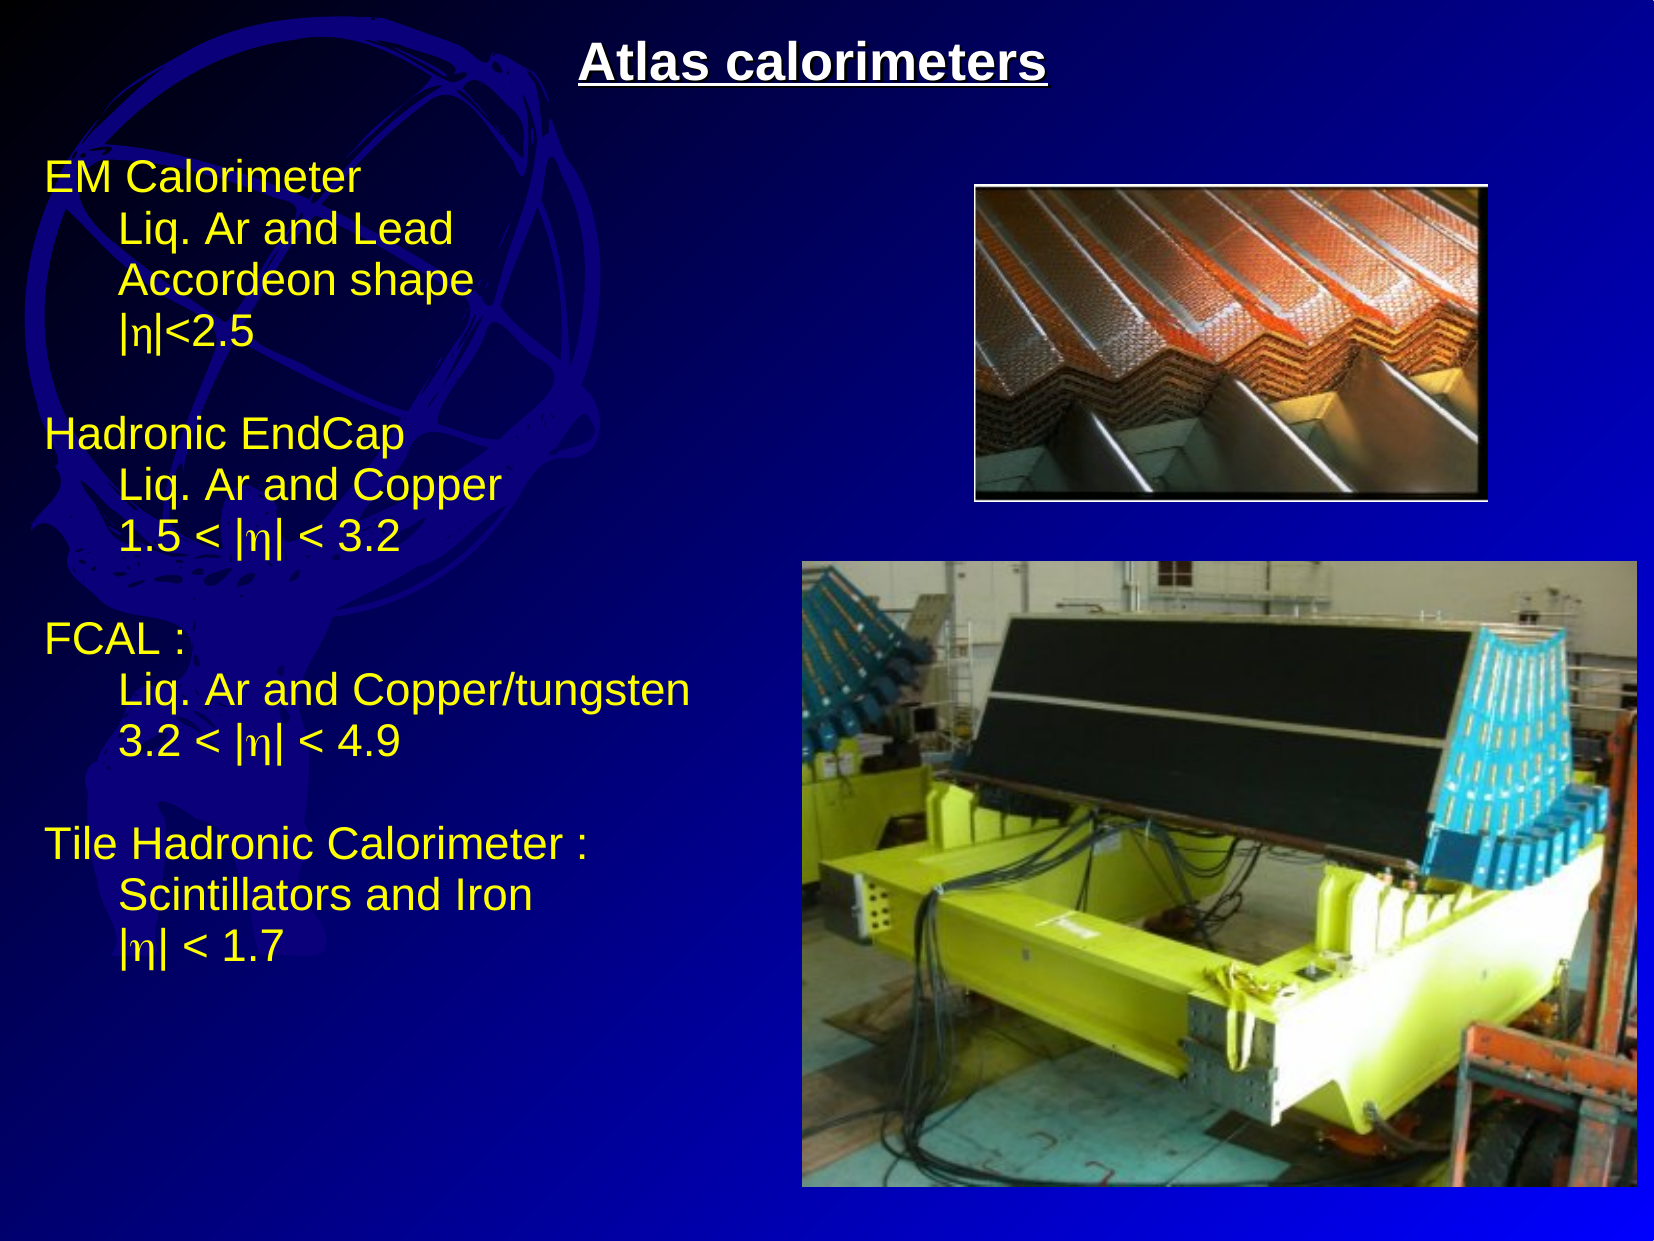

Atlas calorimeters
EM Calorimeter
	Liq. Ar and Lead
	Accordeon shape
	||<2.5
Hadronic EndCap
	Liq. Ar and Copper
	1.5 < || < 3.2
FCAL :
	Liq. Ar and Copper/tungsten
	3.2 < || < 4.9
Tile Hadronic Calorimeter :
	Scintillators and Iron
	|| < 1.7